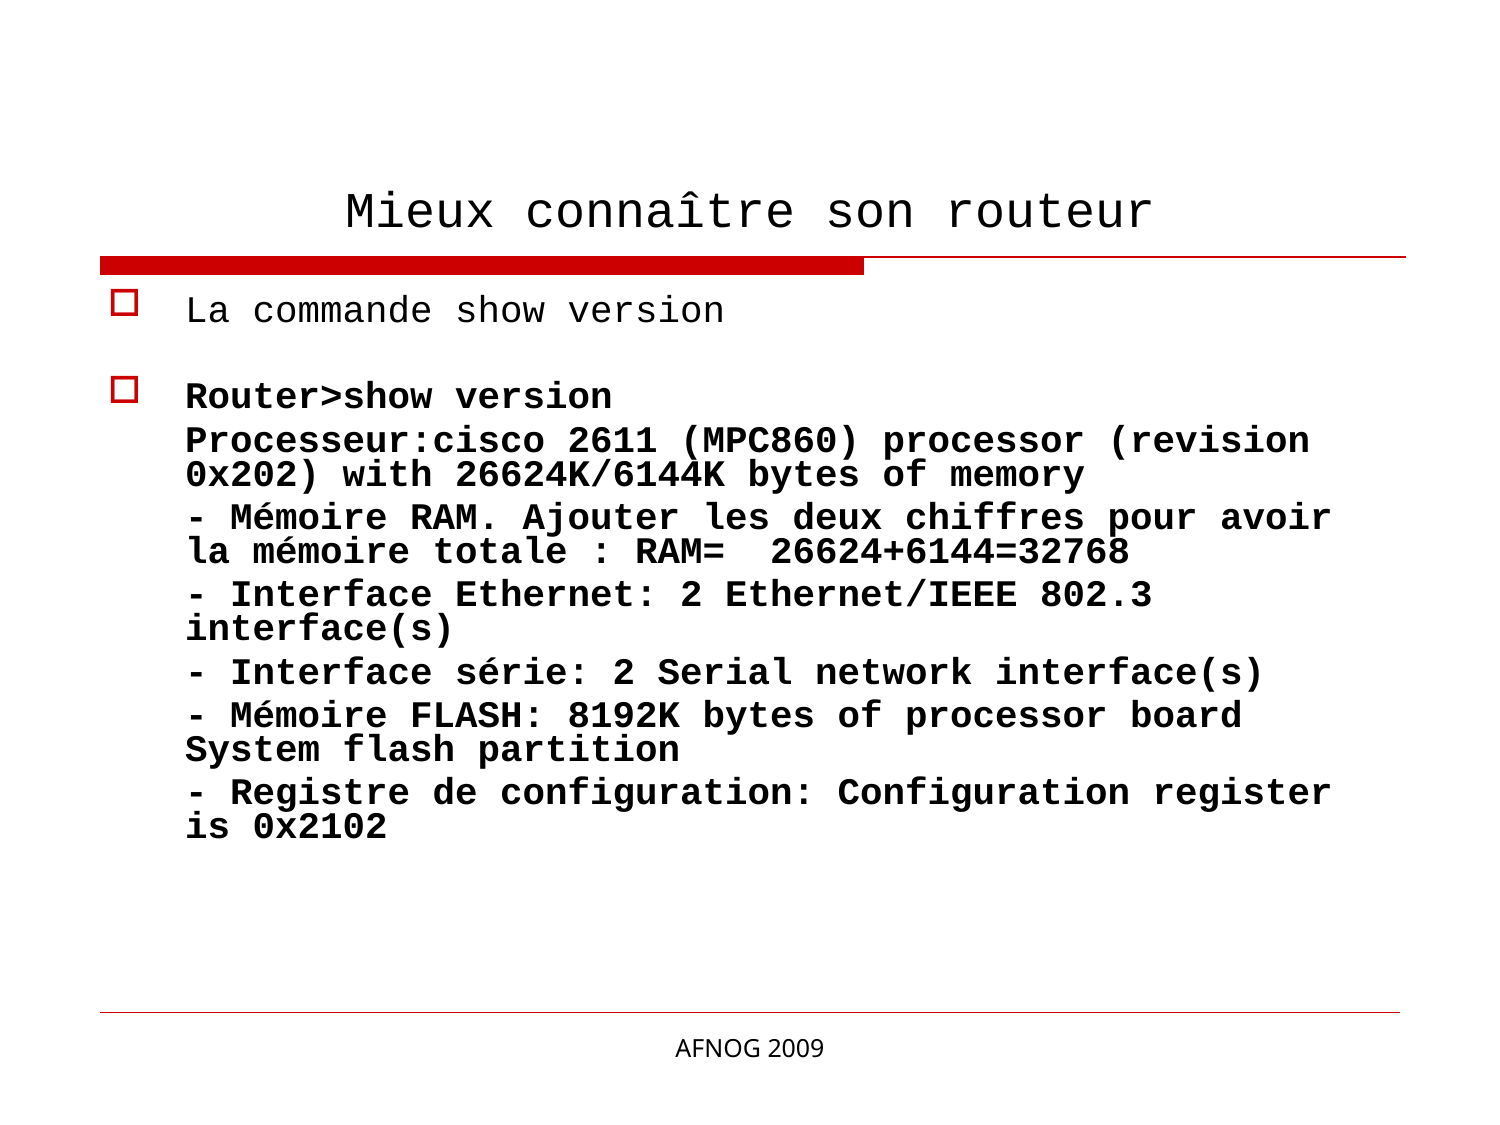

# Mieux connaître son routeur
La commande show version
Router>show version
	Processeur:cisco 2611 (MPC860) processor (revision 0x202) with 26624K/6144K bytes of memory
	- Mémoire RAM. Ajouter les deux chiffres pour avoir la mémoire totale : RAM= 26624+6144=32768
	- Interface Ethernet: 2 Ethernet/IEEE 802.3 interface(s)
	- Interface série: 2 Serial network interface(s)
	- Mémoire FLASH: 8192K bytes of processor board System flash partition
	- Registre de configuration: Configuration register is 0x2102
AFNOG 2009